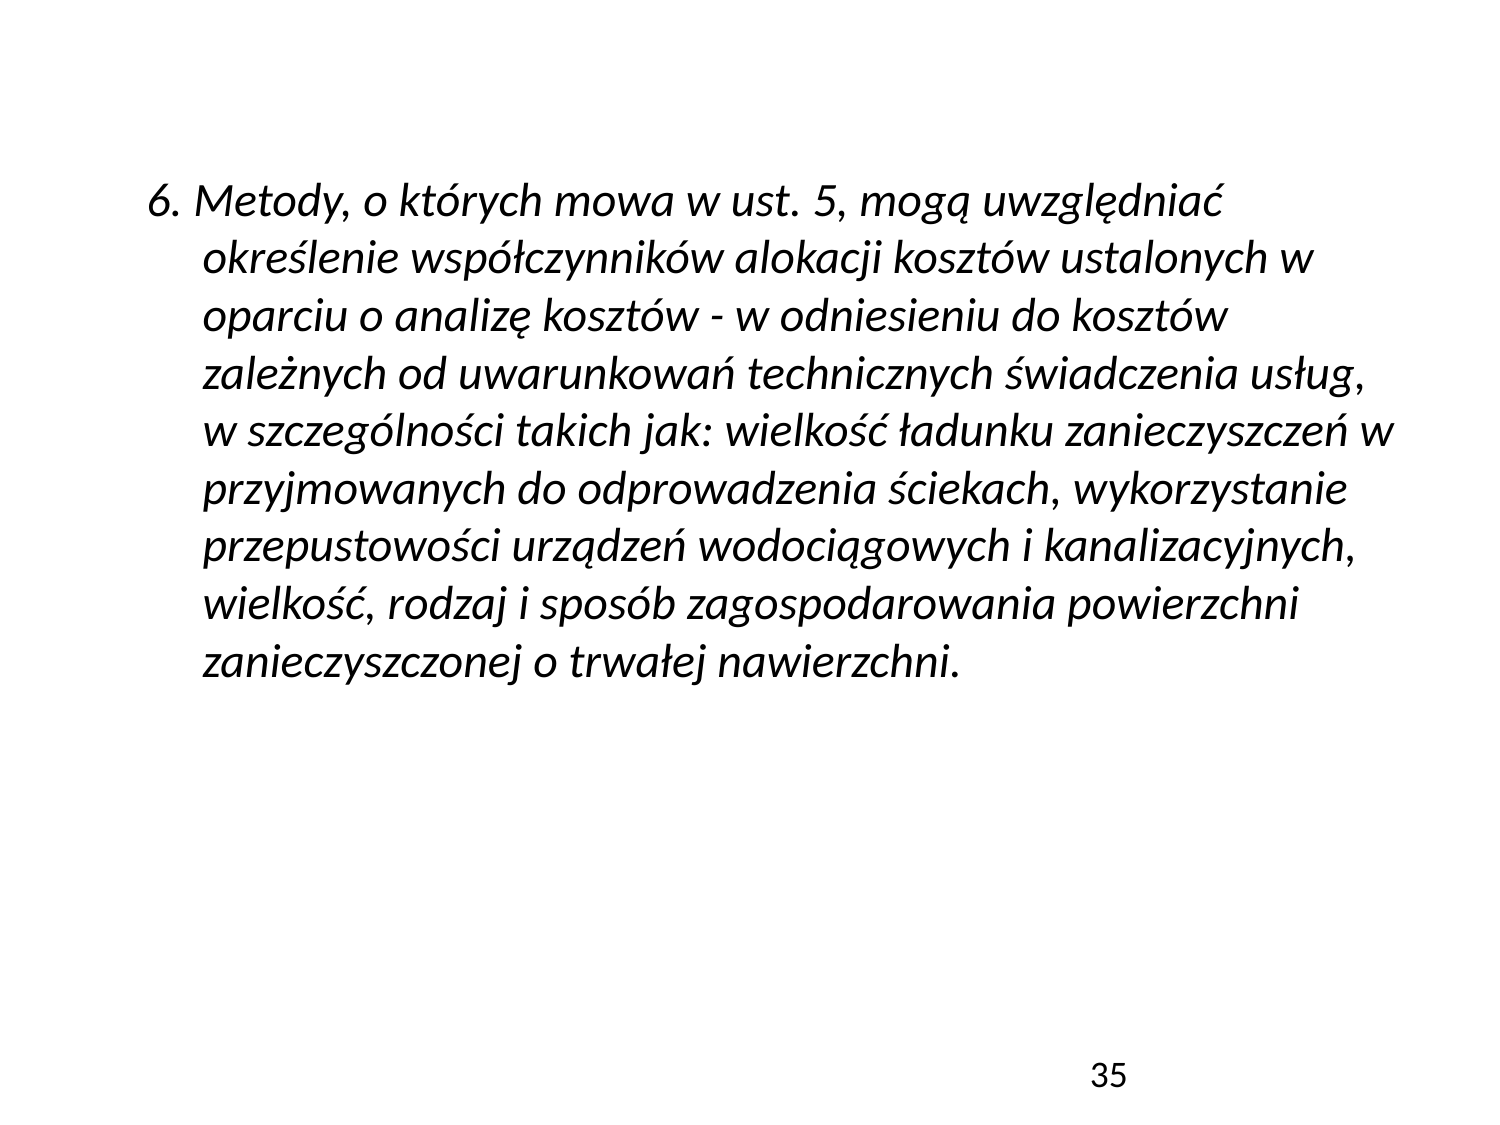

#
6. Metody, o których mowa w ust. 5, mogą uwzględniać określenie współczynników alokacji kosztów ustalonych w oparciu o analizę kosztów - w odniesieniu do kosztów zależnych od uwarunkowań technicznych świadczenia usług, w szczególności takich jak: wielkość ładunku zanieczyszczeń w przyjmowanych do odprowadzenia ściekach, wykorzystanie przepustowości urządzeń wodociągowych i kanalizacyjnych, wielkość, rodzaj i sposób zagospodarowania powierzchni zanieczyszczonej o trwałej nawierzchni.